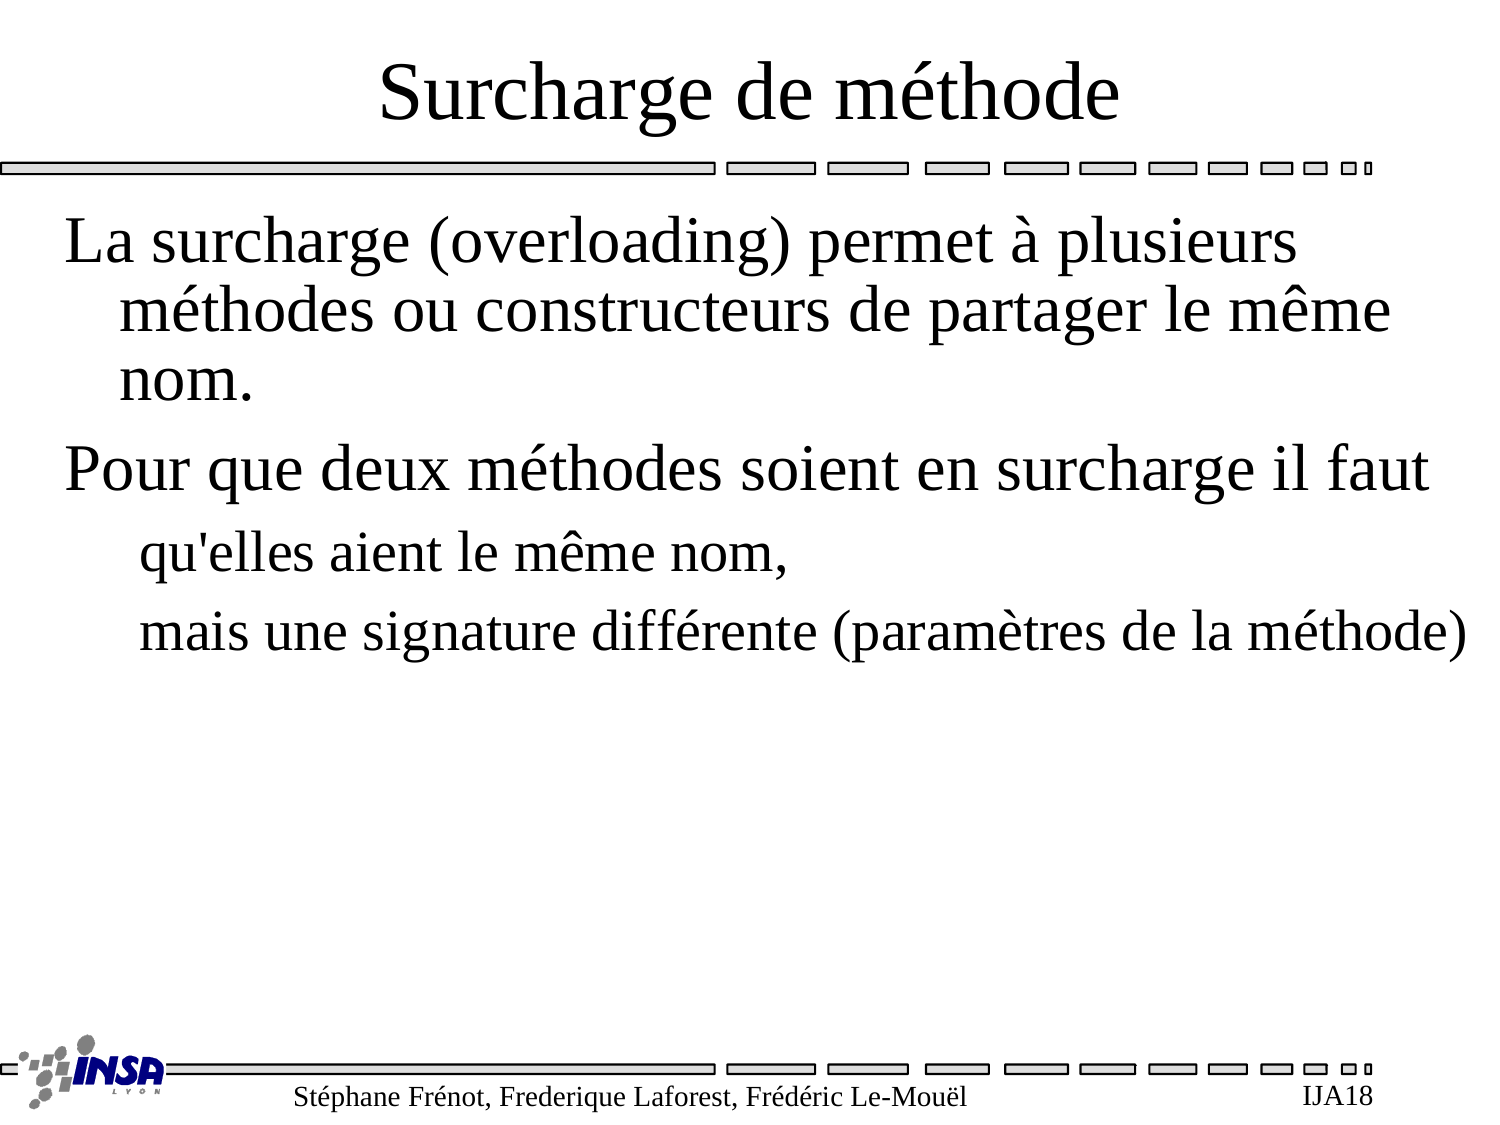

# Surcharge de méthode
La surcharge (overloading) permet à plusieurs méthodes ou constructeurs de partager le même nom.
Pour que deux méthodes soient en surcharge il faut
qu'elles aient le même nom,
mais une signature différente (paramètres de la méthode)